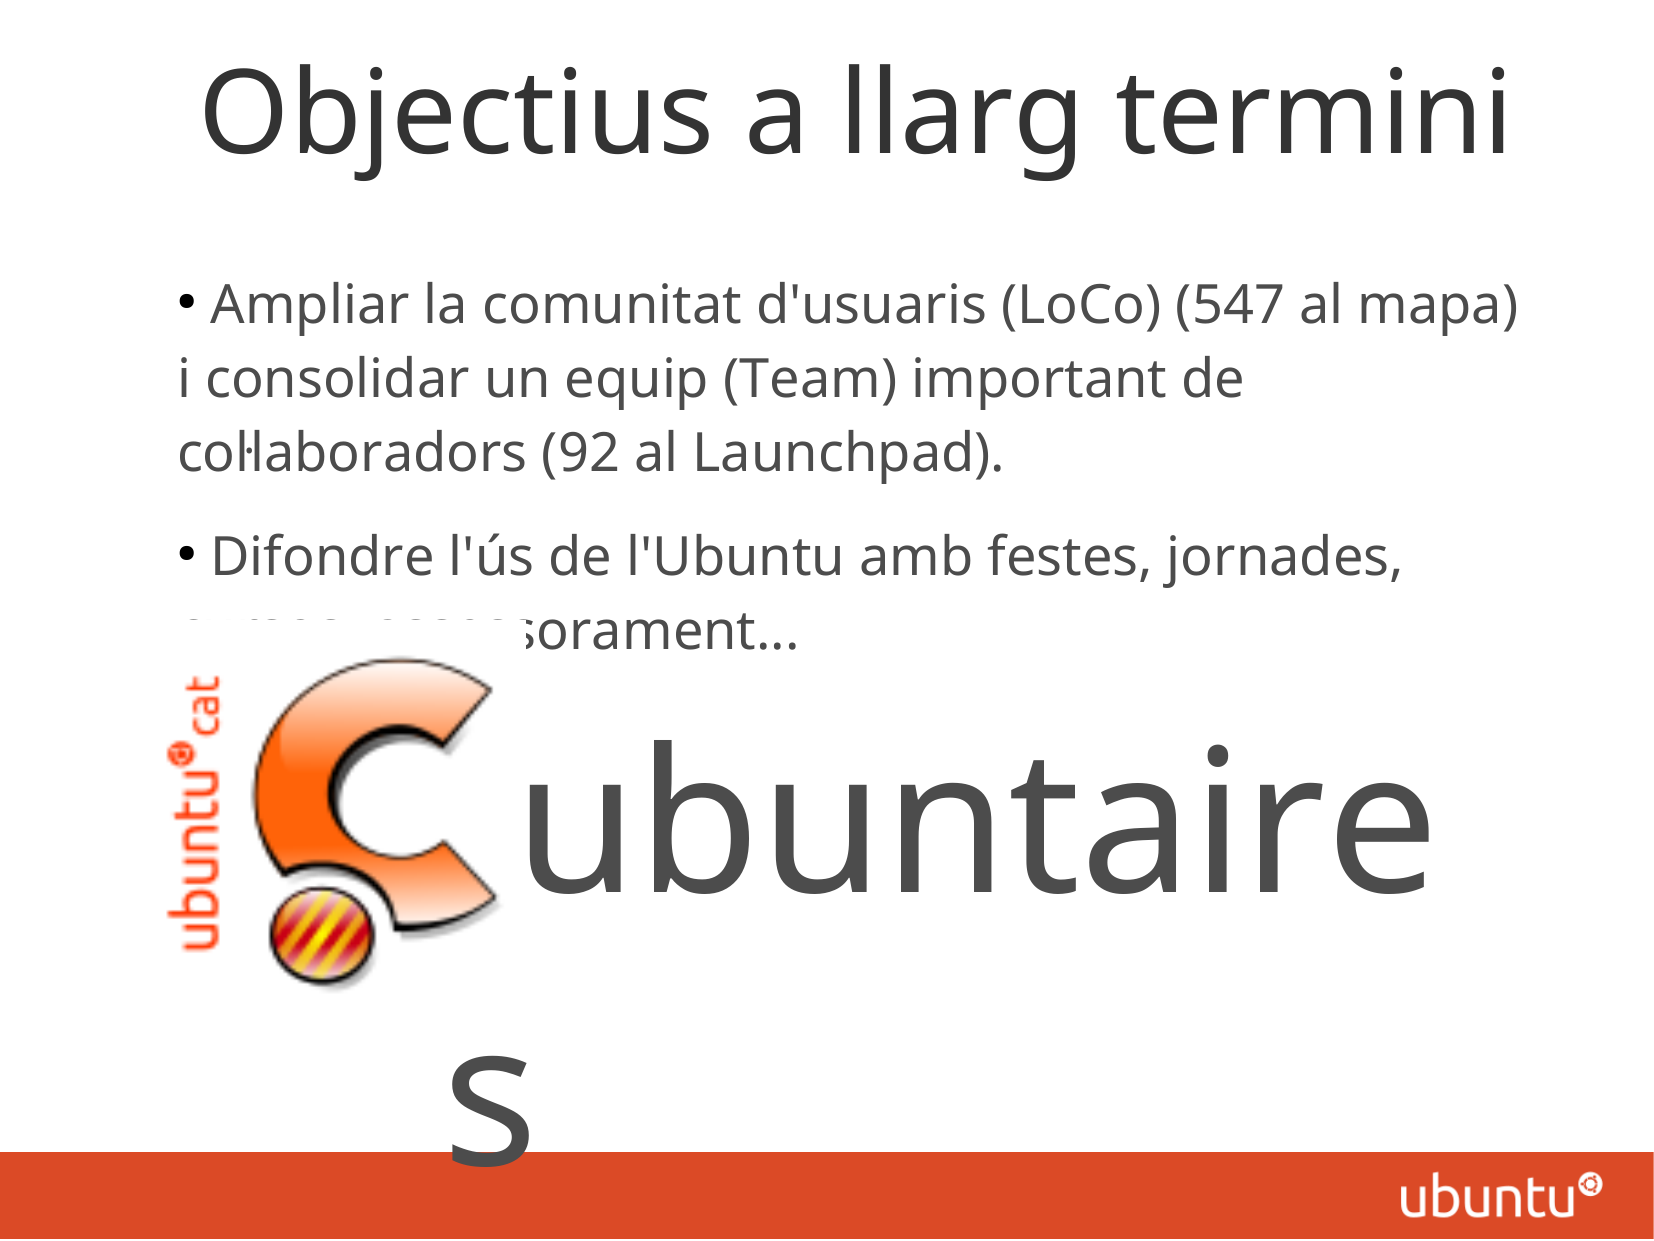

# Objectius a llarg termini
 Ampliar la comunitat d'usuaris (LoCo) (547 al mapa) i consolidar un equip (Team) important de coŀlaboradors (92 al Launchpad).
 Difondre l'ús de l'Ubuntu amb festes, jornades, cursos, assessorament...
ubuntaires